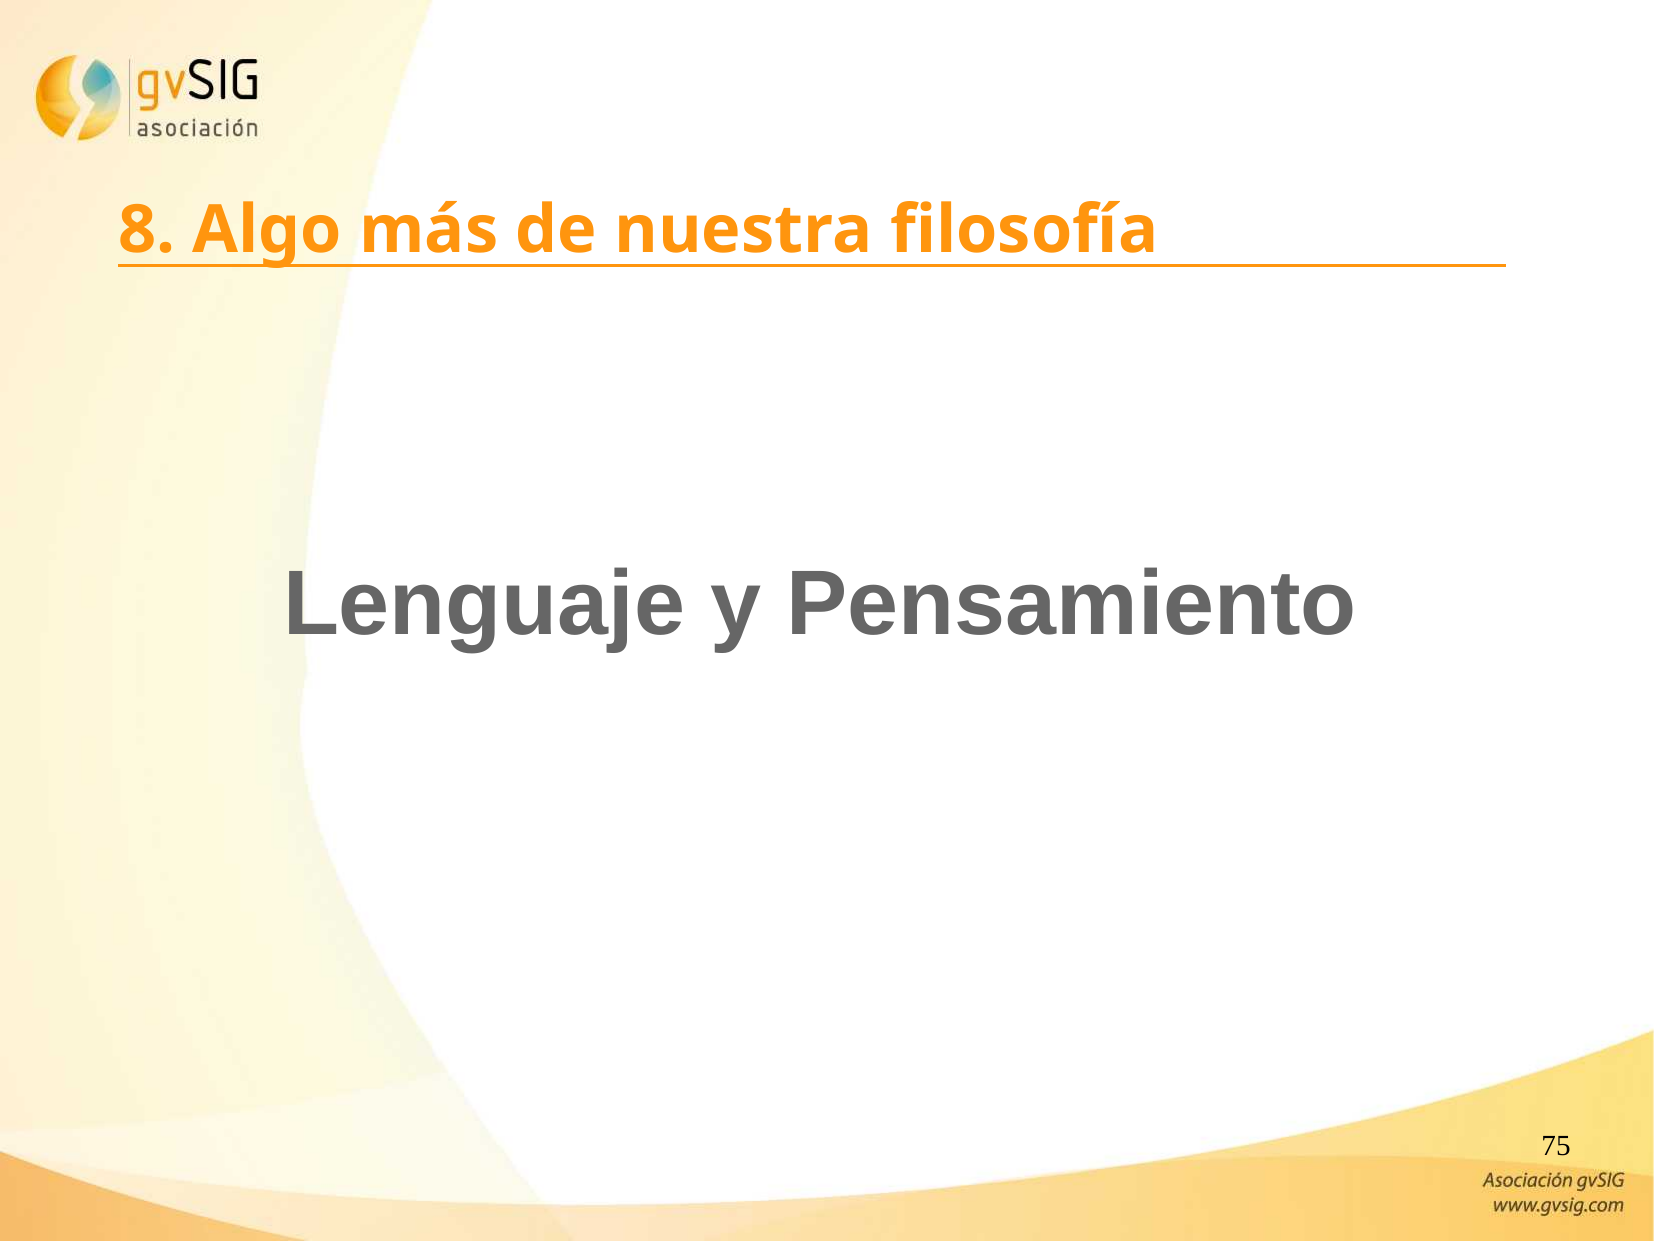

# 8. Algo más de nuestra filosofía
Lenguaje y Pensamiento
75